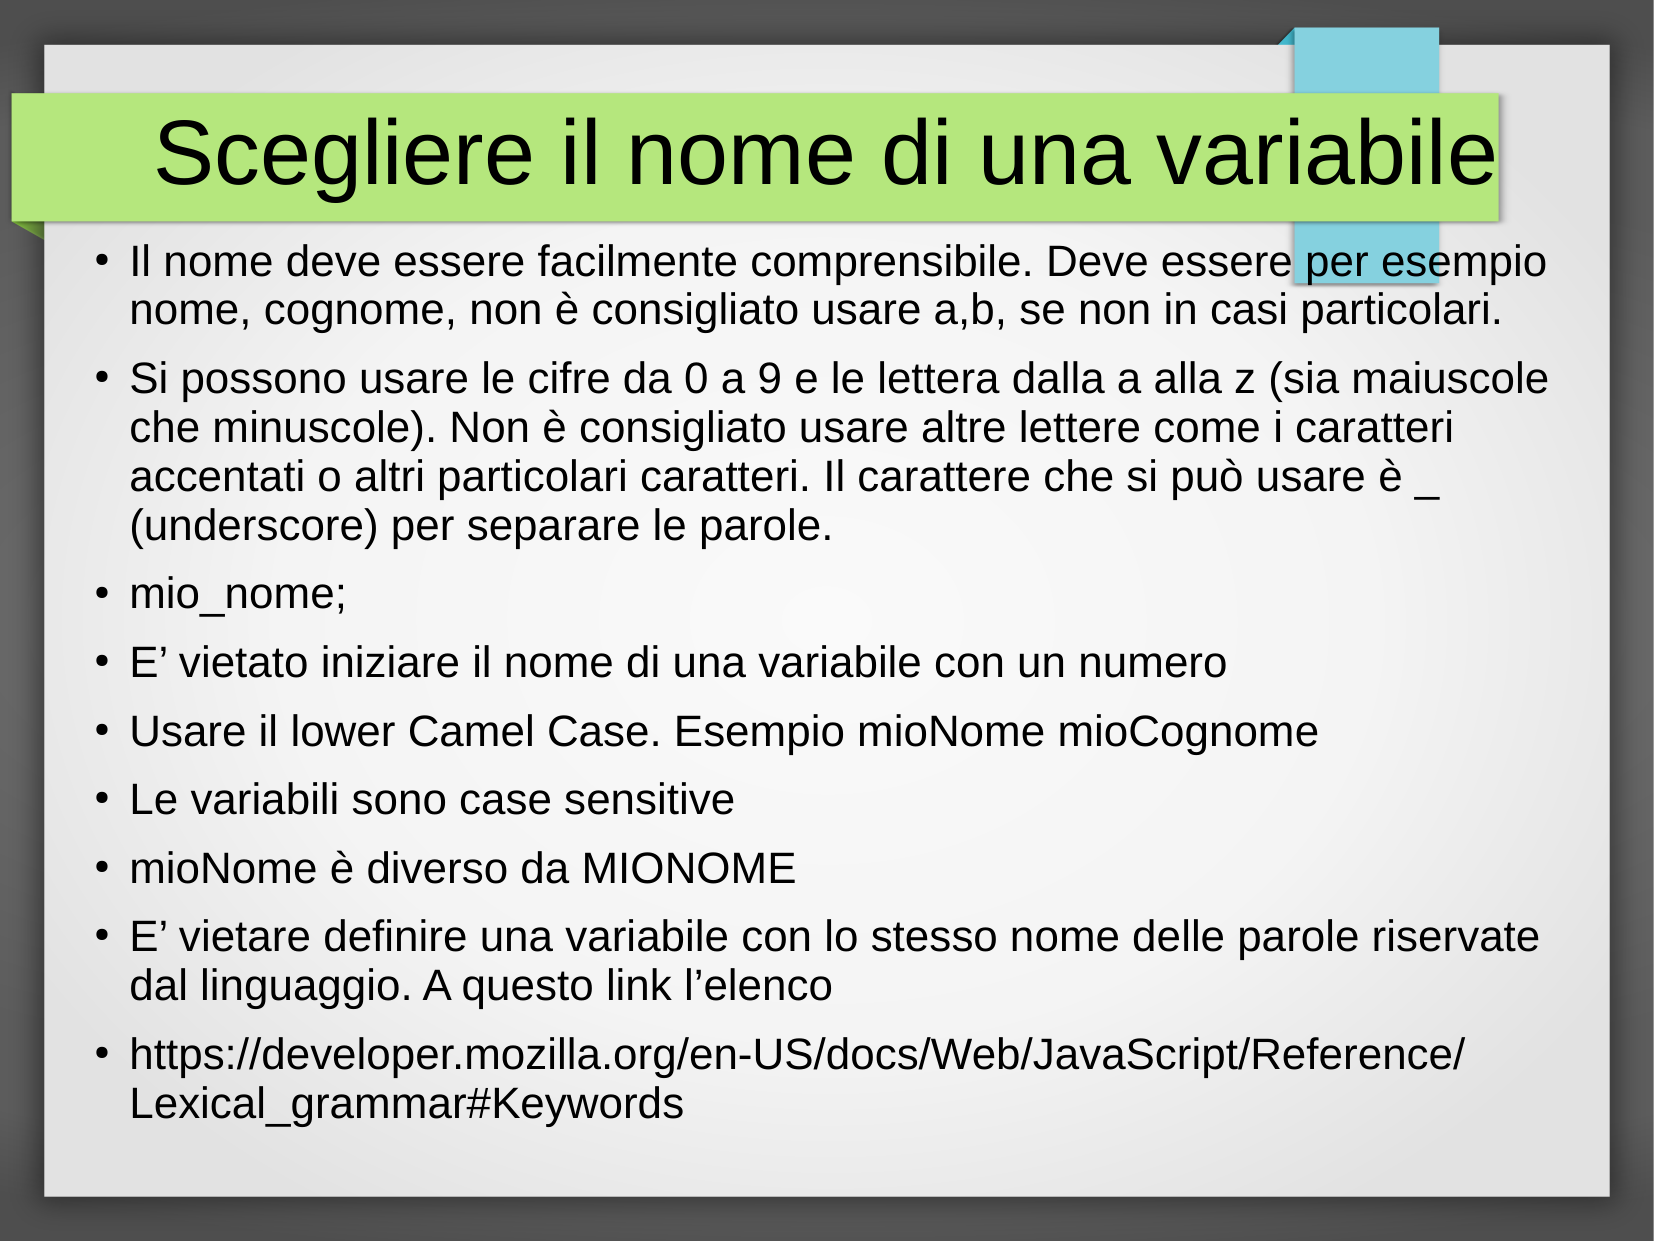

# Scegliere il nome di una variabile
Il nome deve essere facilmente comprensibile. Deve essere per esempio nome, cognome, non è consigliato usare a,b, se non in casi particolari.
Si possono usare le cifre da 0 a 9 e le lettera dalla a alla z (sia maiuscole che minuscole). Non è consigliato usare altre lettere come i caratteri accentati o altri particolari caratteri. Il carattere che si può usare è _ (underscore) per separare le parole.
mio_nome;
E’ vietato iniziare il nome di una variabile con un numero
Usare il lower Camel Case. Esempio mioNome mioCognome
Le variabili sono case sensitive
mioNome è diverso da MIONOME
E’ vietare definire una variabile con lo stesso nome delle parole riservate dal linguaggio. A questo link l’elenco
https://developer.mozilla.org/en-US/docs/Web/JavaScript/Reference/Lexical_grammar#Keywords